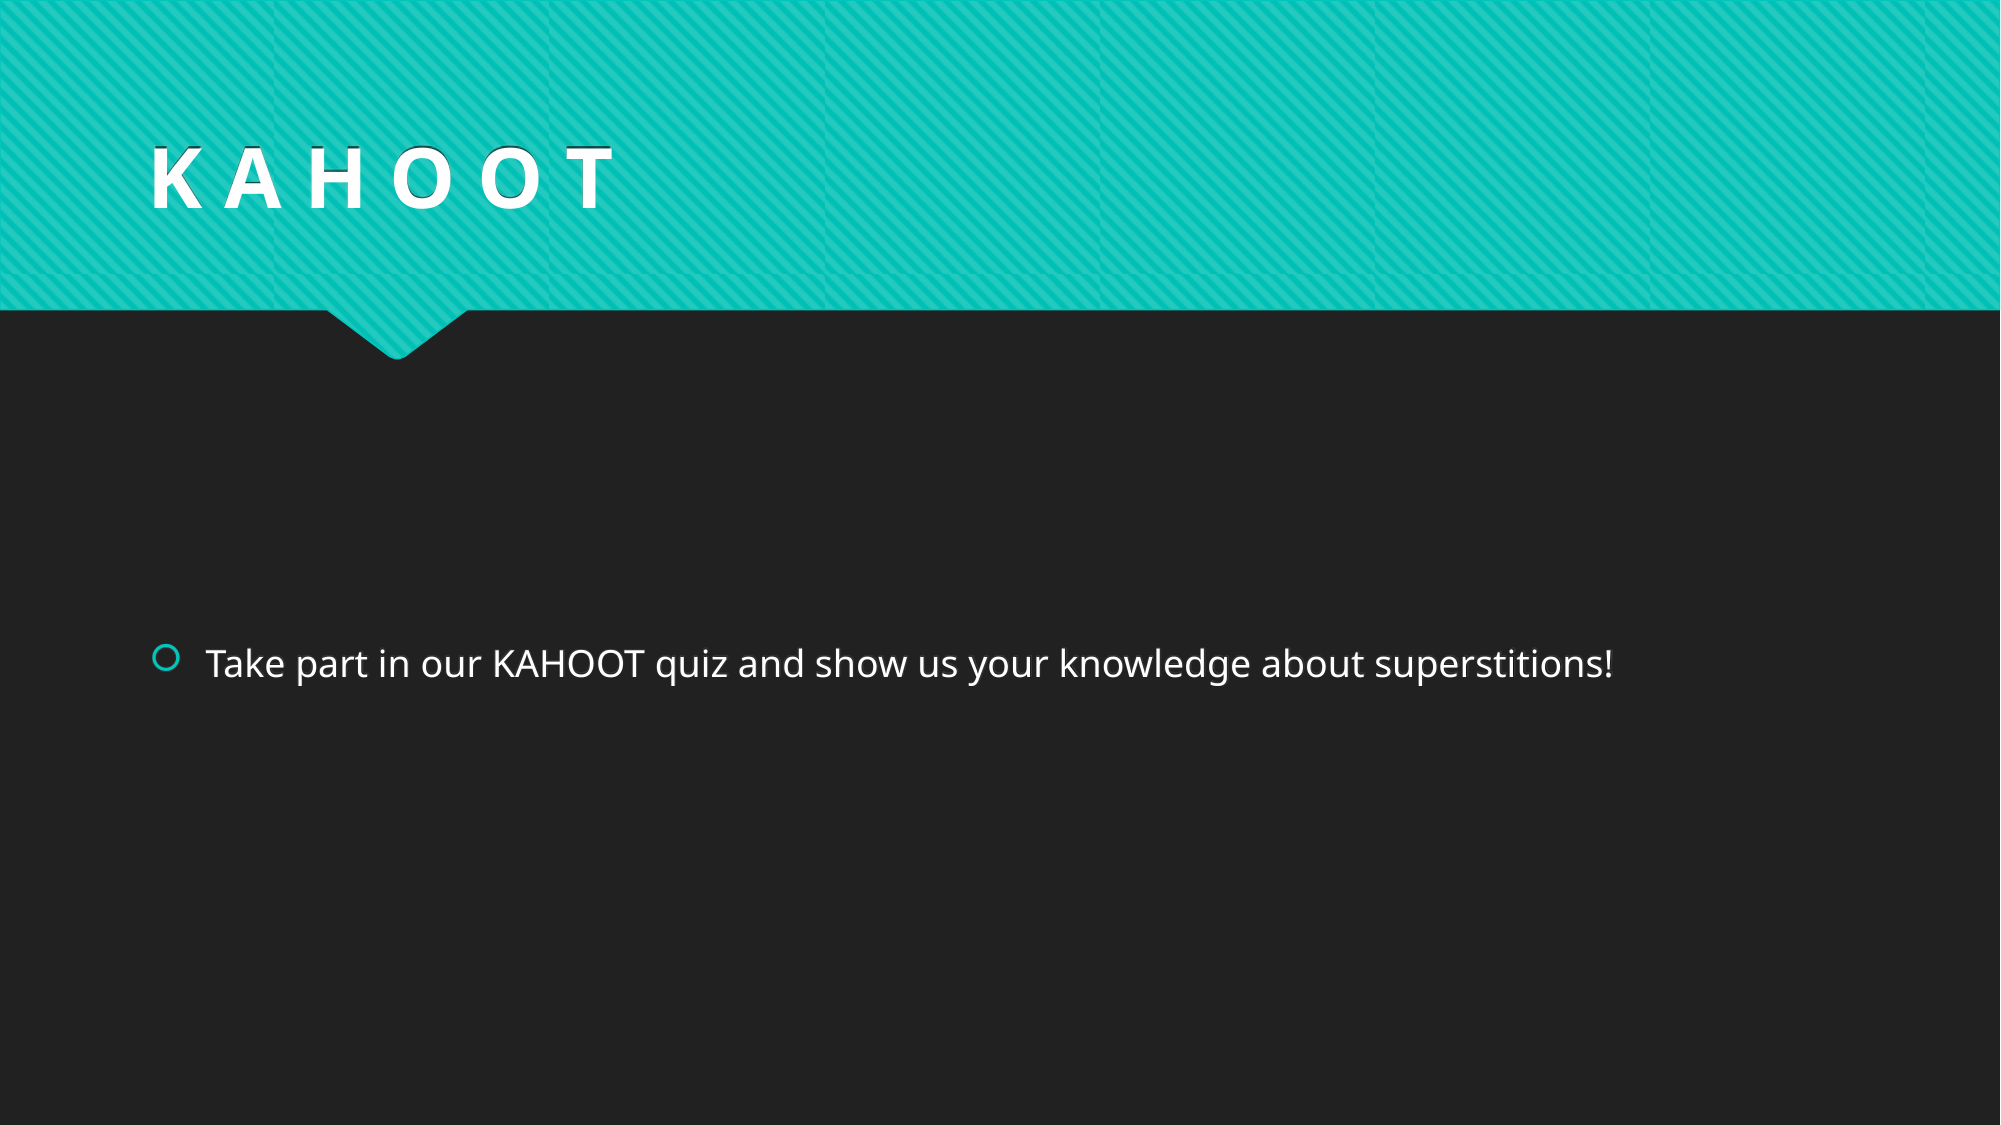

# K A H O O T
Take part in our KAHOOT quiz and show us your knowledge about superstitions!